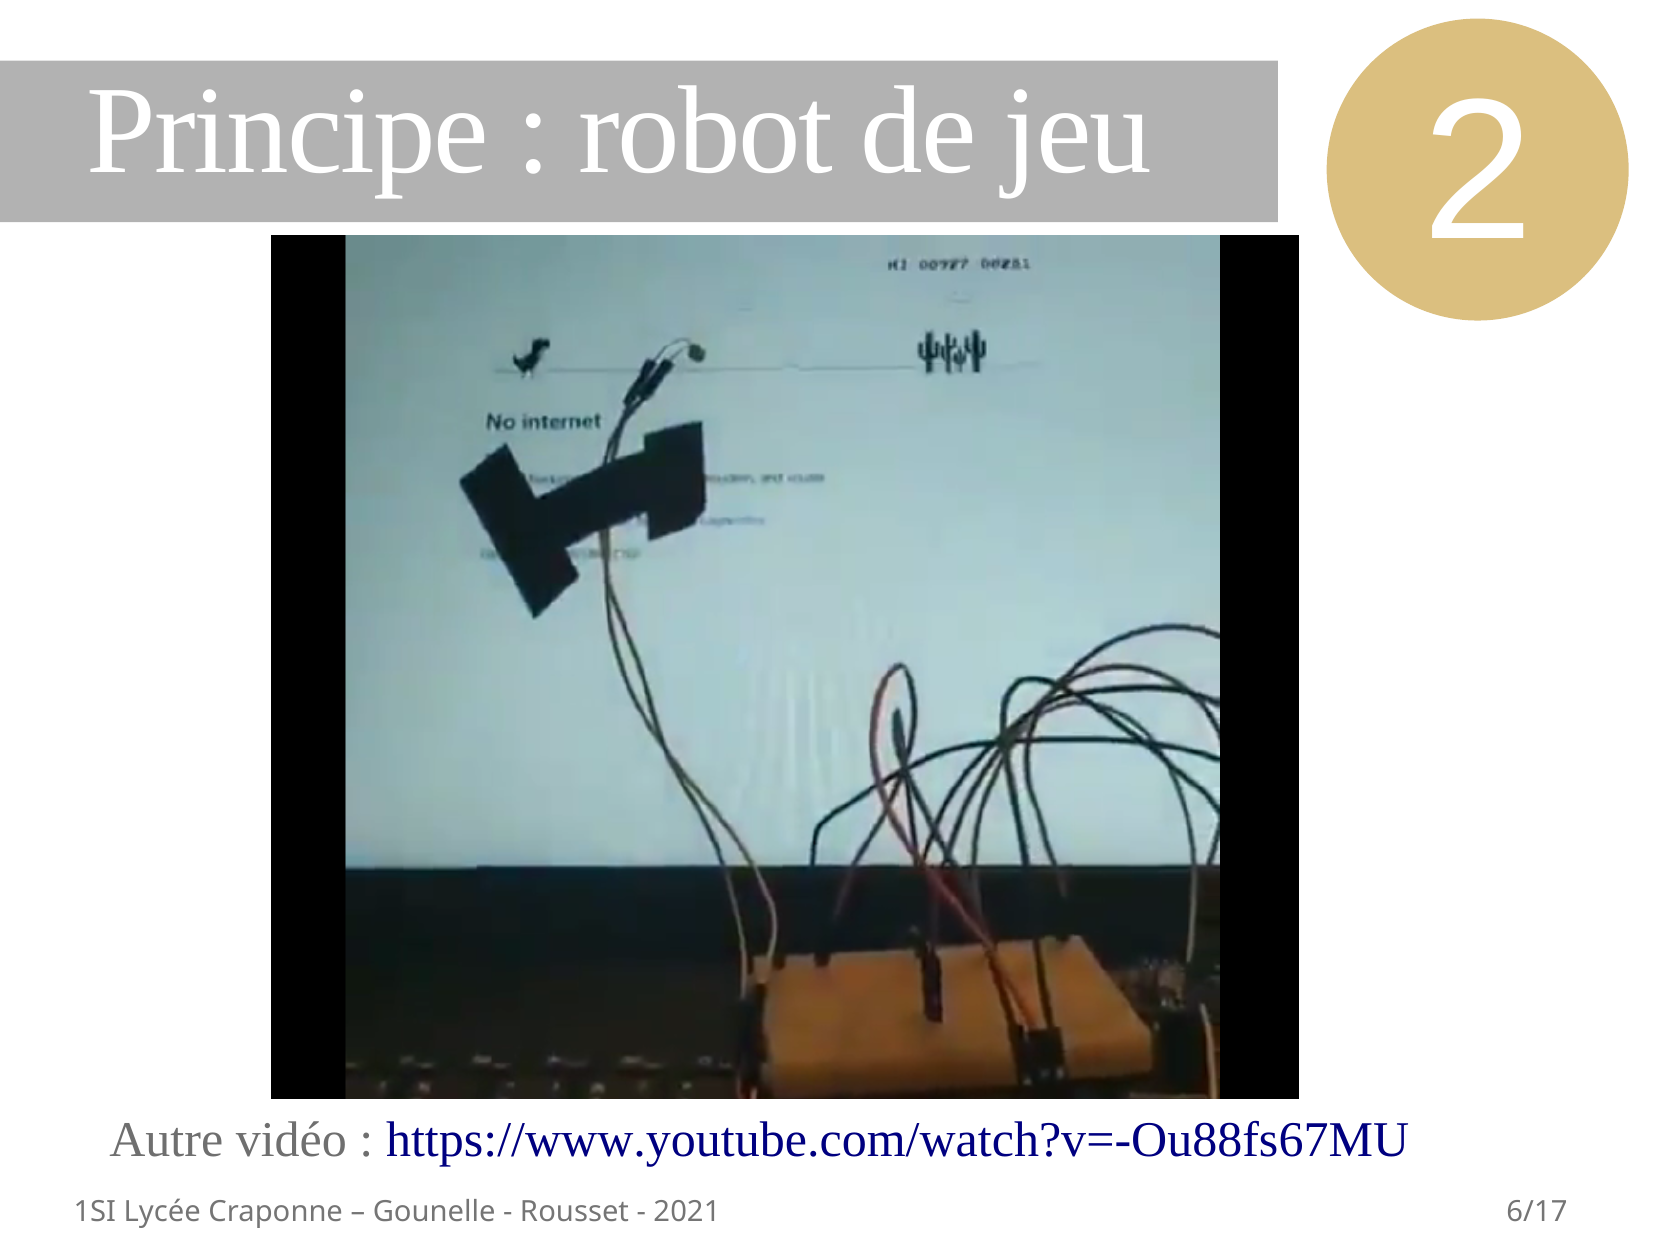

2
Principe : robot de jeu
Autre vidéo : https://www.youtube.com/watch?v=-Ou88fs67MU
6